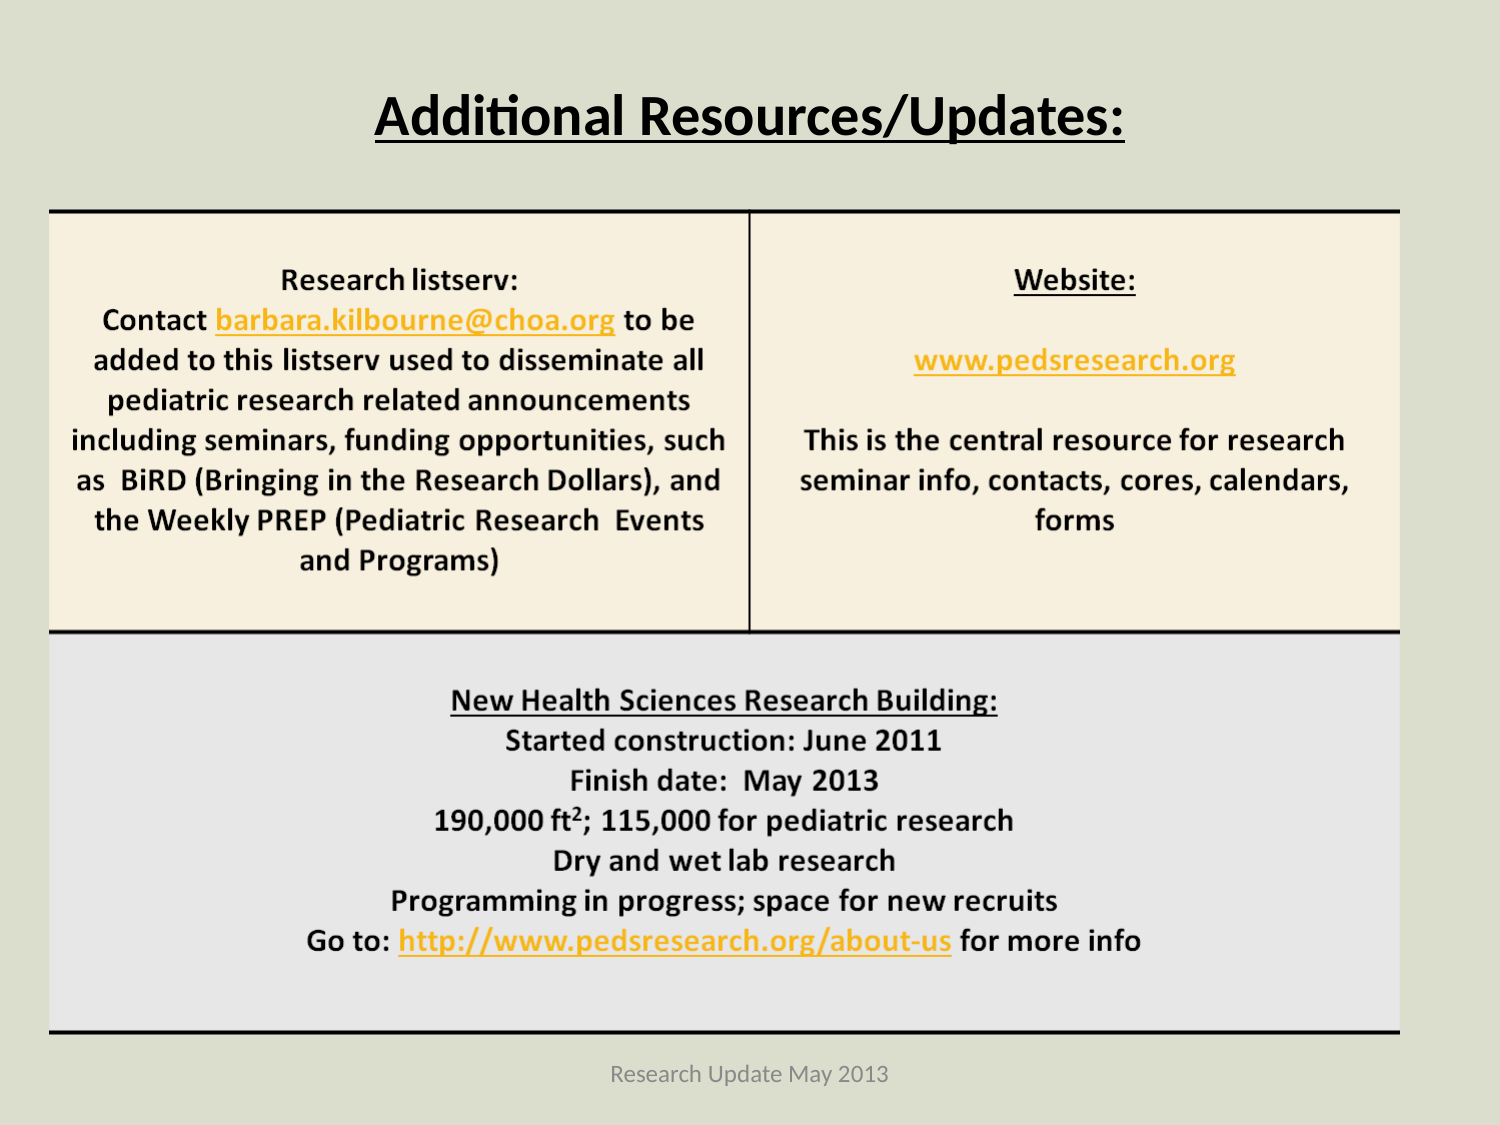

# Additional Resources/Updates:
Research Update May 2013